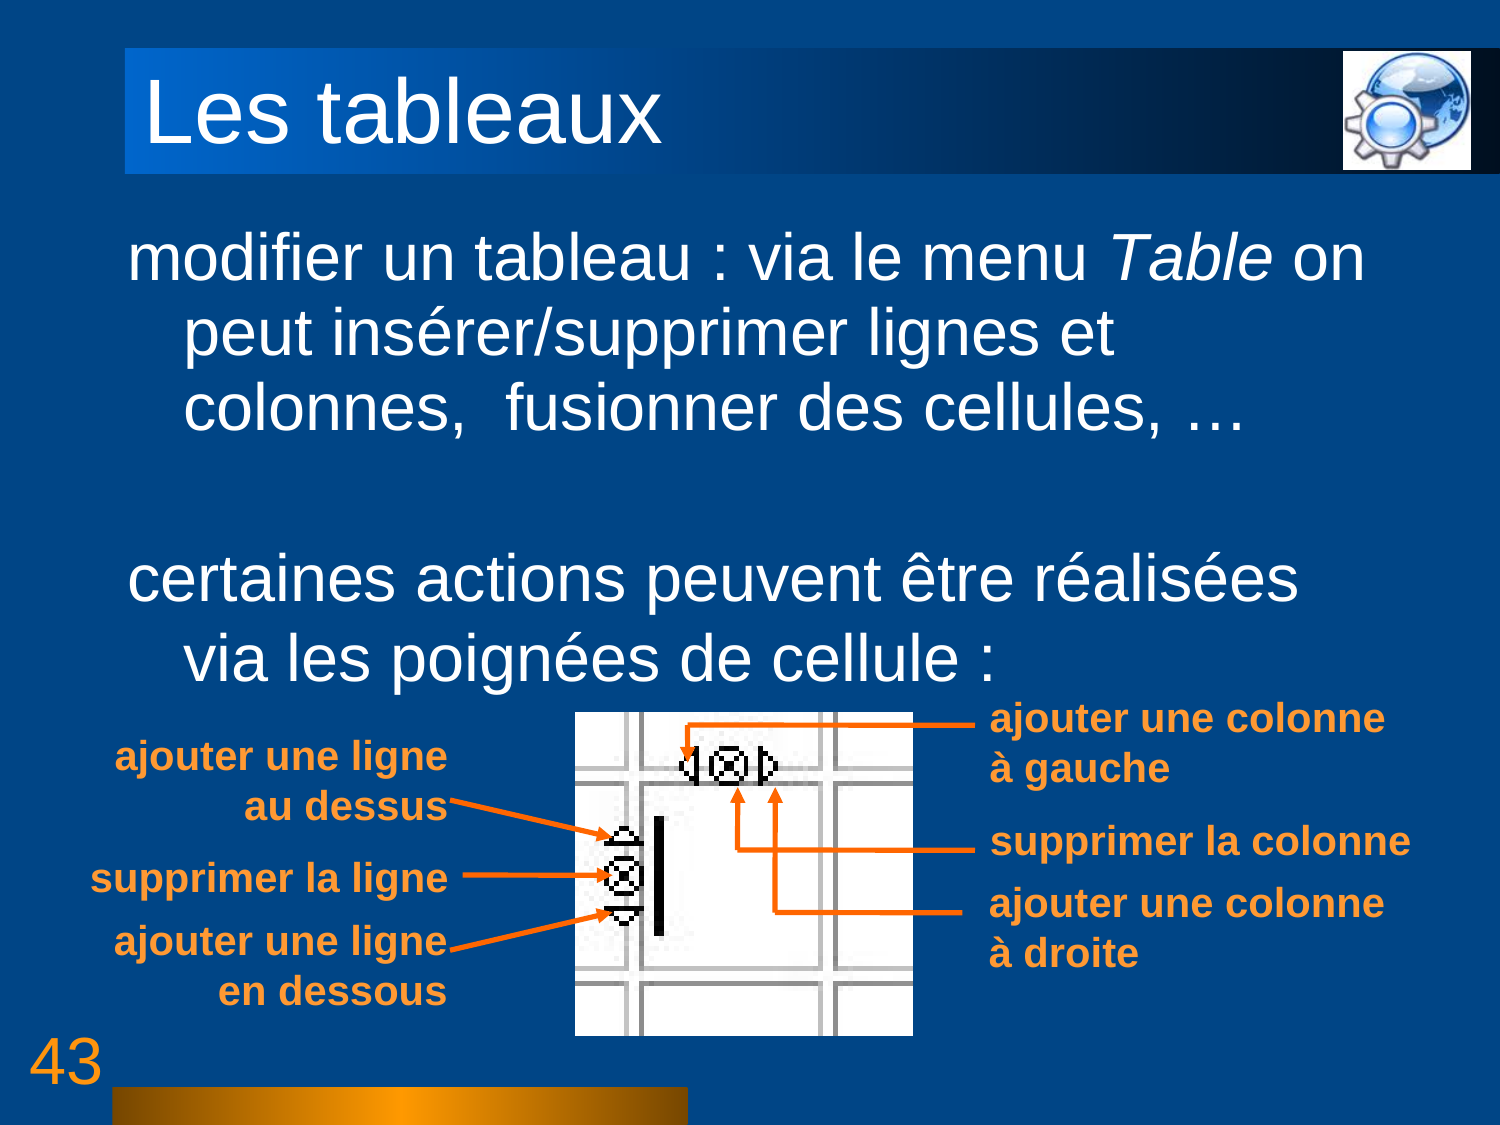

Les tableaux
# modifier un tableau : via le menu Table on peut insérer/supprimer lignes et colonnes, fusionner des cellules, …
certaines actions peuvent être réalisées via les poignées de cellule :
ajouter une colonne
à gauche
ajouter une ligne
au dessus
supprimer la colonne
supprimer la ligne
ajouter une colonne
à droite
ajouter une ligne
en dessous